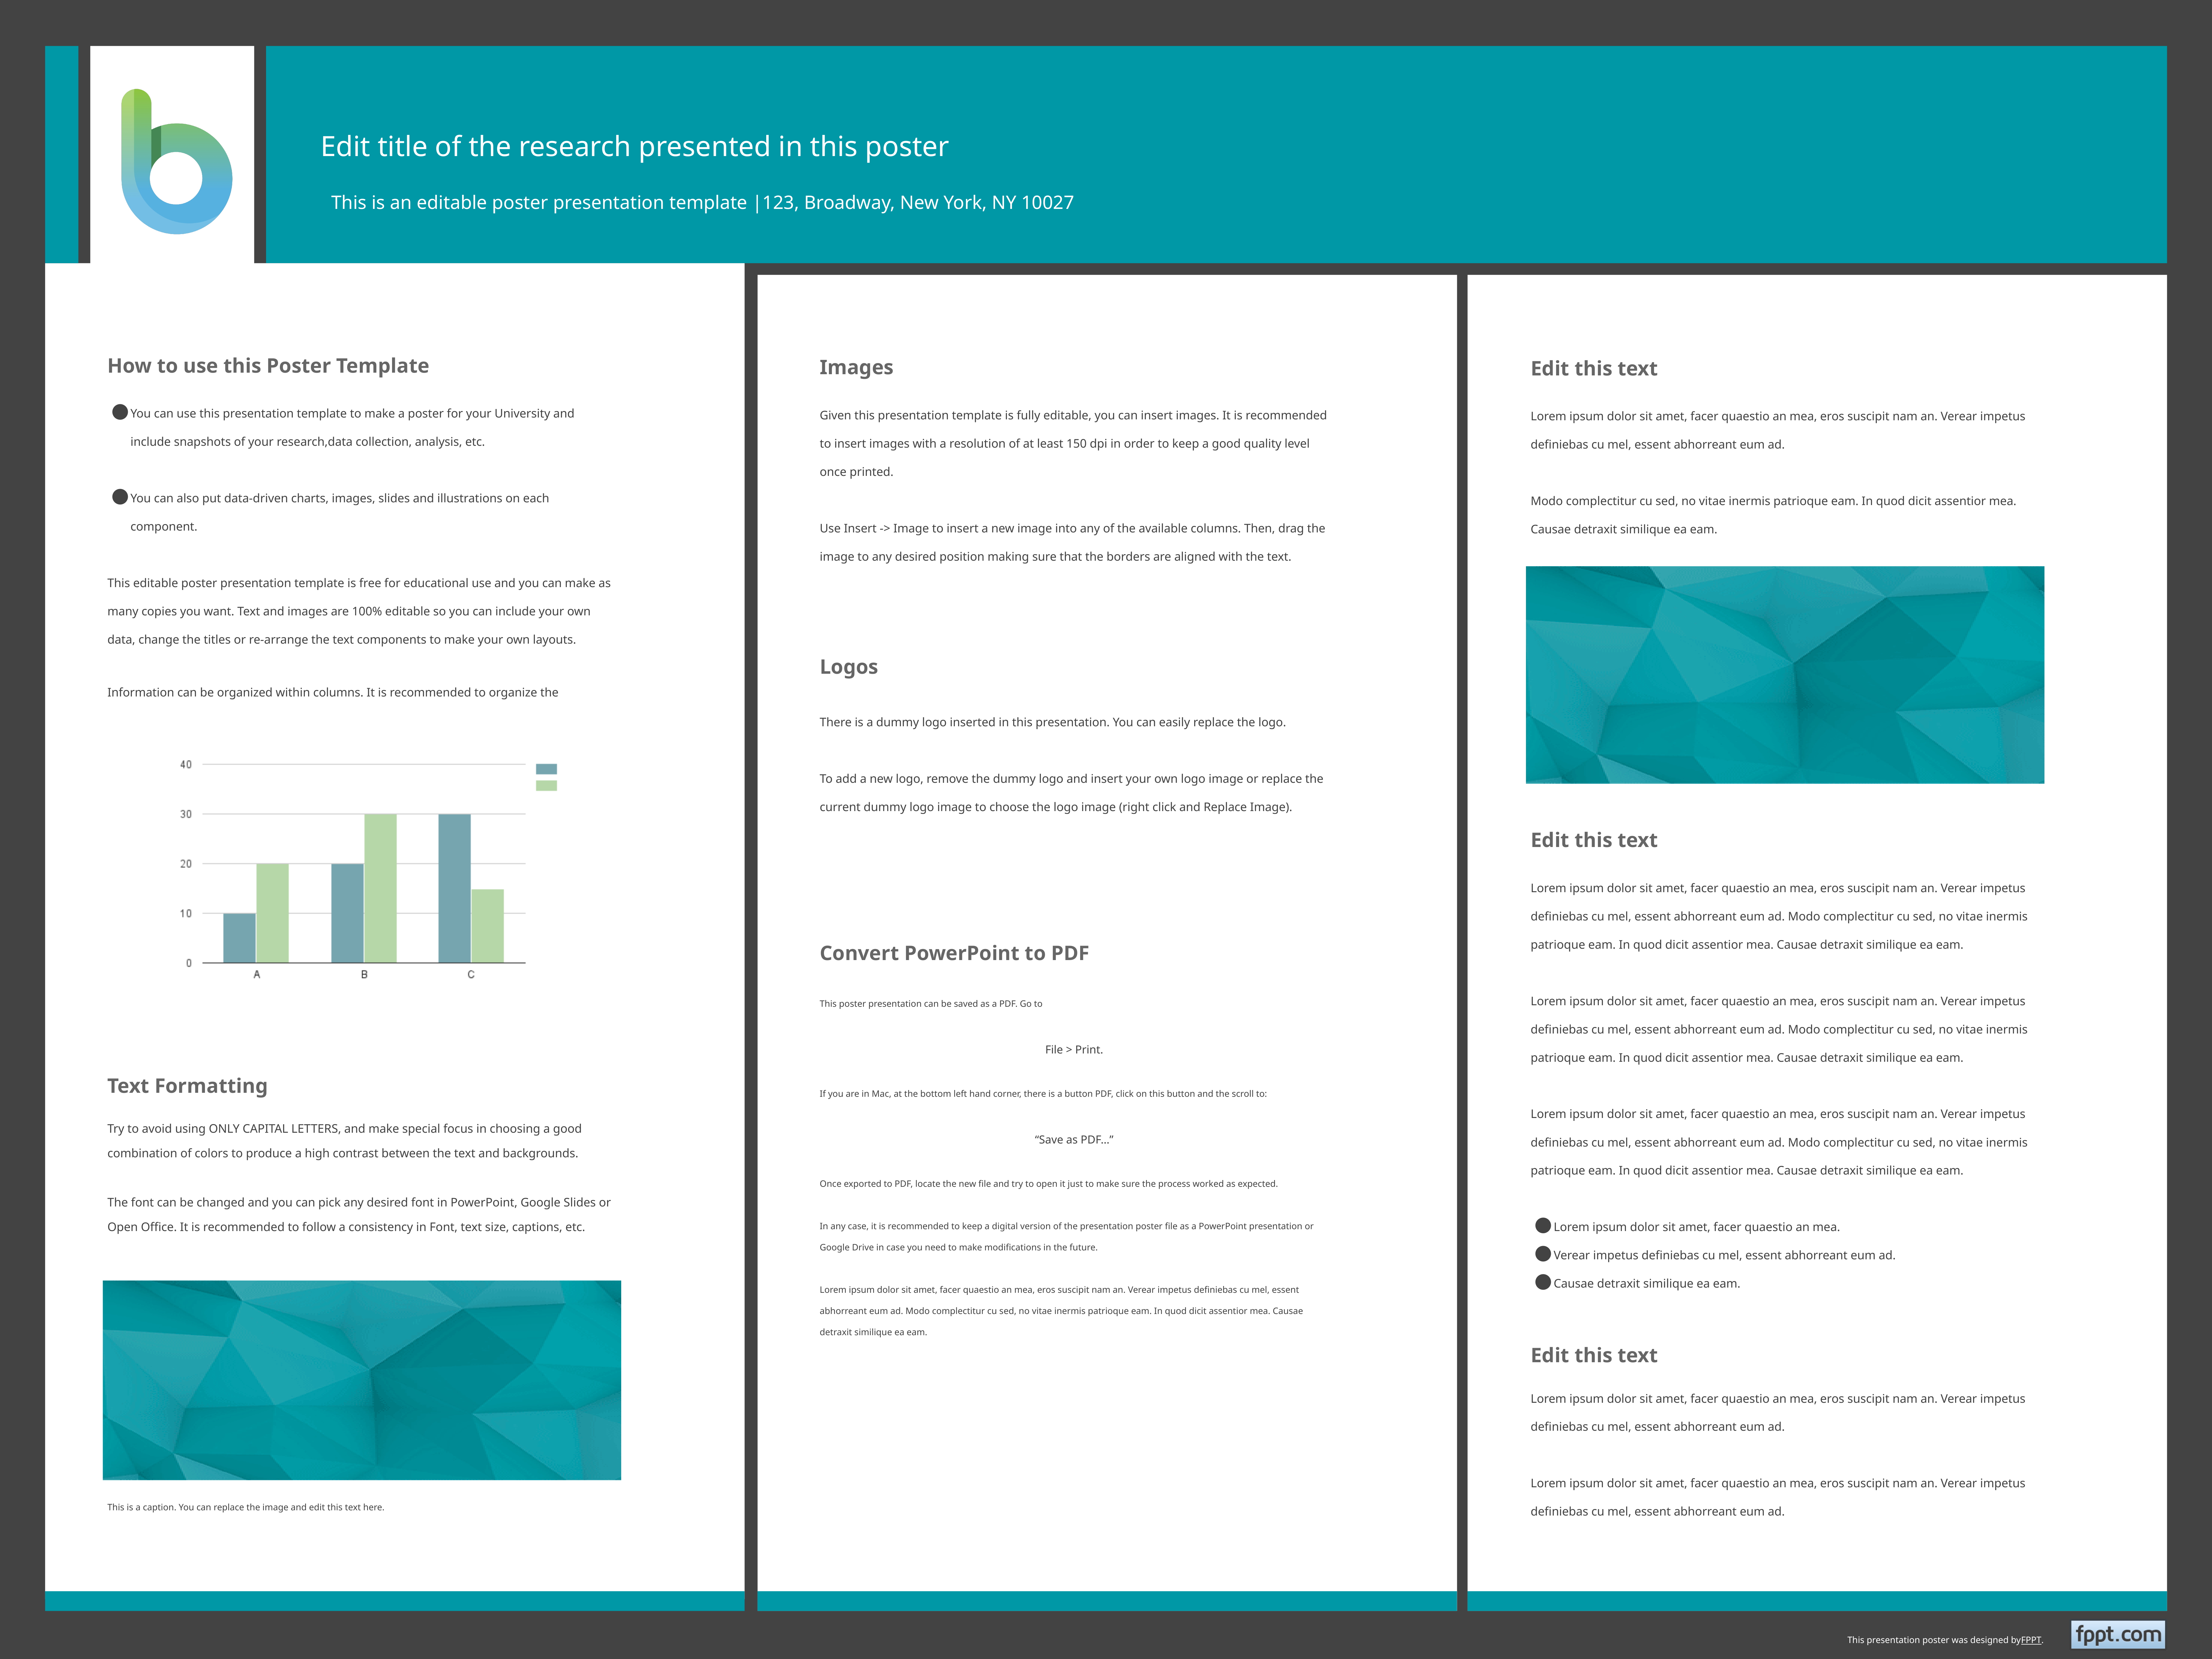

Edit title of the research presented in this poster
This is an editable poster presentation template |123, Broadway, New York, NY 10027
How to use this Poster Template
Images
Edit this text
You can use this presentation template to make a poster for your University and include snapshots of your research,data collection, analysis, etc.
You can also put data-driven charts, images, slides and illustrations on each component.
This editable poster presentation template is free for educational use and you can make as many copies you want. Text and images are 100% editable so you can include your own data, change the titles or re-arrange the text components to make your own layouts.
Information can be organized within columns. It is recommended to organize the information from top to bottom across each column.
Given this presentation template is fully editable, you can insert images. It is recommended to insert images with a resolution of at least 150 dpi in order to keep a good quality level once printed.
Use Insert -> Image to insert a new image into any of the available columns. Then, drag the image to any desired position making sure that the borders are aligned with the text.
Lorem ipsum dolor sit amet, facer quaestio an mea, eros suscipit nam an. Verear impetus definiebas cu mel, essent abhorreant eum ad.
Modo complectitur cu sed, no vitae inermis patrioque eam. In quod dicit assentior mea. Causae detraxit similique ea eam.
Logos
There is a dummy logo inserted in this presentation. You can easily replace the logo.
To add a new logo, remove the dummy logo and insert your own logo image or replace the current dummy logo image to choose the logo image (right click and Replace Image).
Edit this text
Lorem ipsum dolor sit amet, facer quaestio an mea, eros suscipit nam an. Verear impetus definiebas cu mel, essent abhorreant eum ad. Modo complectitur cu sed, no vitae inermis patrioque eam. In quod dicit assentior mea. Causae detraxit similique ea eam.
Lorem ipsum dolor sit amet, facer quaestio an mea, eros suscipit nam an. Verear impetus definiebas cu mel, essent abhorreant eum ad. Modo complectitur cu sed, no vitae inermis patrioque eam. In quod dicit assentior mea. Causae detraxit similique ea eam.
Lorem ipsum dolor sit amet, facer quaestio an mea, eros suscipit nam an. Verear impetus definiebas cu mel, essent abhorreant eum ad. Modo complectitur cu sed, no vitae inermis patrioque eam. In quod dicit assentior mea. Causae detraxit similique ea eam.
Lorem ipsum dolor sit amet, facer quaestio an mea.
Verear impetus definiebas cu mel, essent abhorreant eum ad.
Causae detraxit similique ea eam.
Convert PowerPoint to PDF
This poster presentation can be saved as a PDF. Go to
File > Print.
If you are in Mac, at the bottom left hand corner, there is a button PDF, click on this button and the scroll to:
“Save as PDF…”
Once exported to PDF, locate the new file and try to open it just to make sure the process worked as expected.
In any case, it is recommended to keep a digital version of the presentation poster file as a PowerPoint presentation or Google Drive in case you need to make modifications in the future.
Lorem ipsum dolor sit amet, facer quaestio an mea, eros suscipit nam an. Verear impetus definiebas cu mel, essent abhorreant eum ad. Modo complectitur cu sed, no vitae inermis patrioque eam. In quod dicit assentior mea. Causae detraxit similique ea eam.
Text Formatting
Try to avoid using ONLY CAPITAL LETTERS, and make special focus in choosing a good combination of colors to produce a high contrast between the text and backgrounds.
The font can be changed and you can pick any desired font in PowerPoint, Google Slides or Open Office. It is recommended to follow a consistency in Font, text size, captions, etc.
Edit this text
Lorem ipsum dolor sit amet, facer quaestio an mea, eros suscipit nam an. Verear impetus definiebas cu mel, essent abhorreant eum ad.
Lorem ipsum dolor sit amet, facer quaestio an mea, eros suscipit nam an. Verear impetus definiebas cu mel, essent abhorreant eum ad.
This is a caption. You can replace the image and edit this text here.
This presentation poster was designed byFPPT.